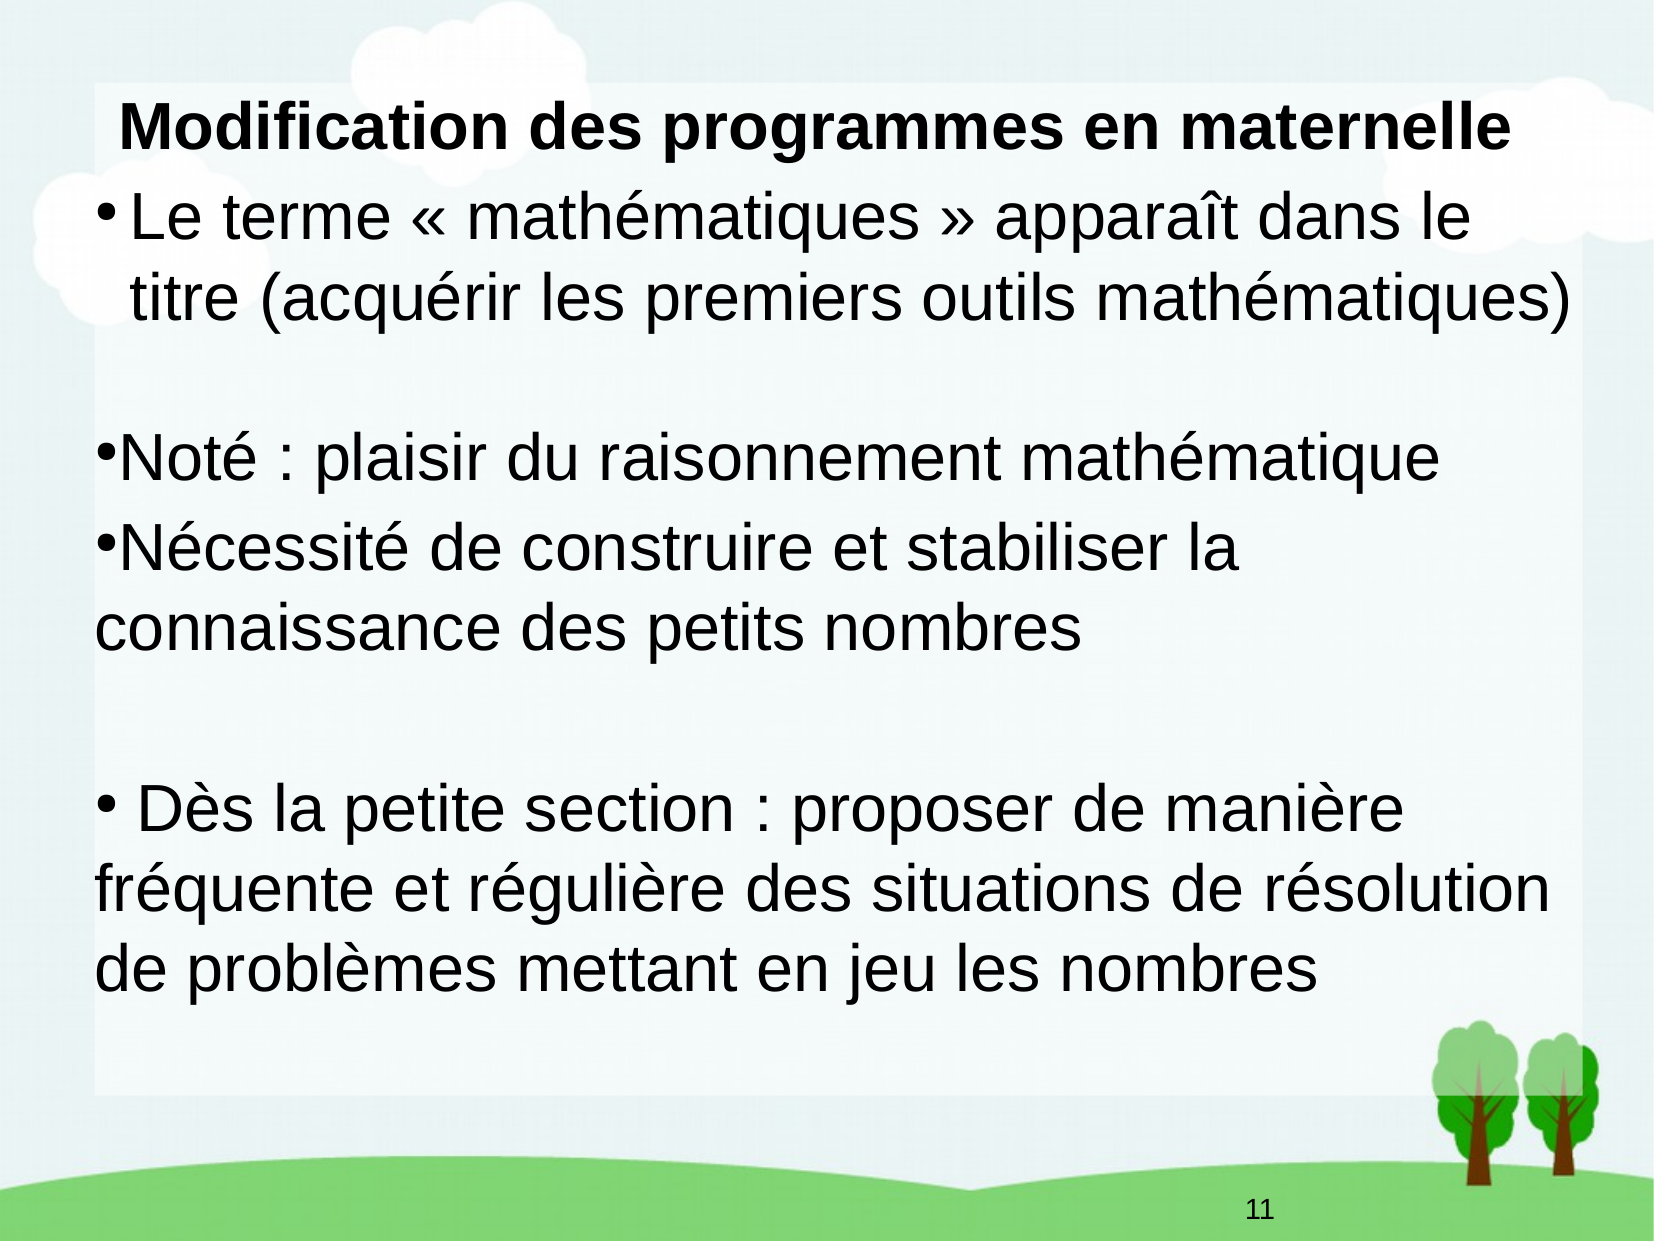

# Modification des programmes en maternelle
Le terme « mathématiques » apparaît dans le titre (acquérir les premiers outils mathématiques)
Noté : plaisir du raisonnement mathématique
Nécessité de construire et stabiliser la connaissance des petits nombres
 Dès la petite section : proposer de manière fréquente et régulière des situations de résolution de problèmes mettant en jeu les nombres